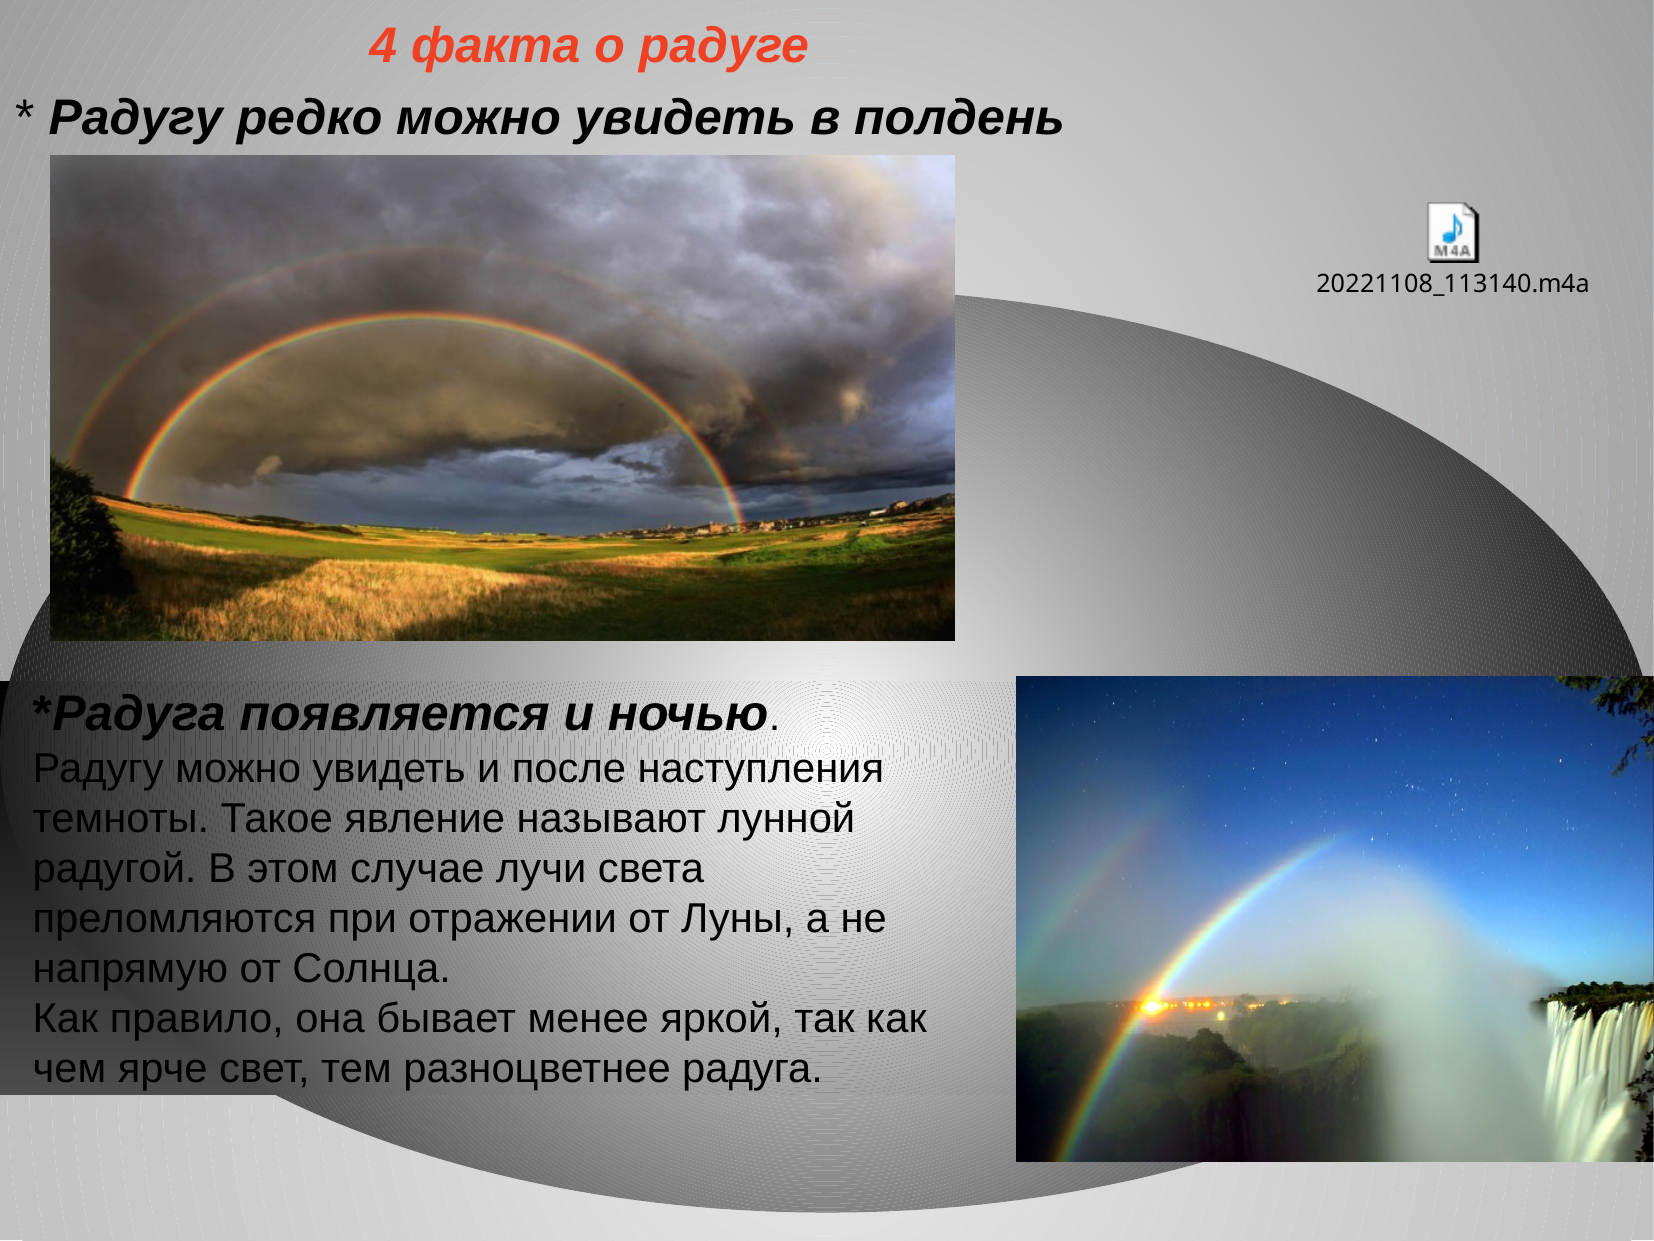

4 факта о радуге
* Радугу редко можно увидеть в полдень
*Радуга появляется и ночью.
Радугу можно увидеть и после наступления темноты. Такое явление называют лунной радугой. В этом случае лучи света преломляются при отражении от Луны, а не напрямую от Солнца.
Как правило, она бывает менее яркой, так как чем ярче свет, тем разноцветнее радуга.